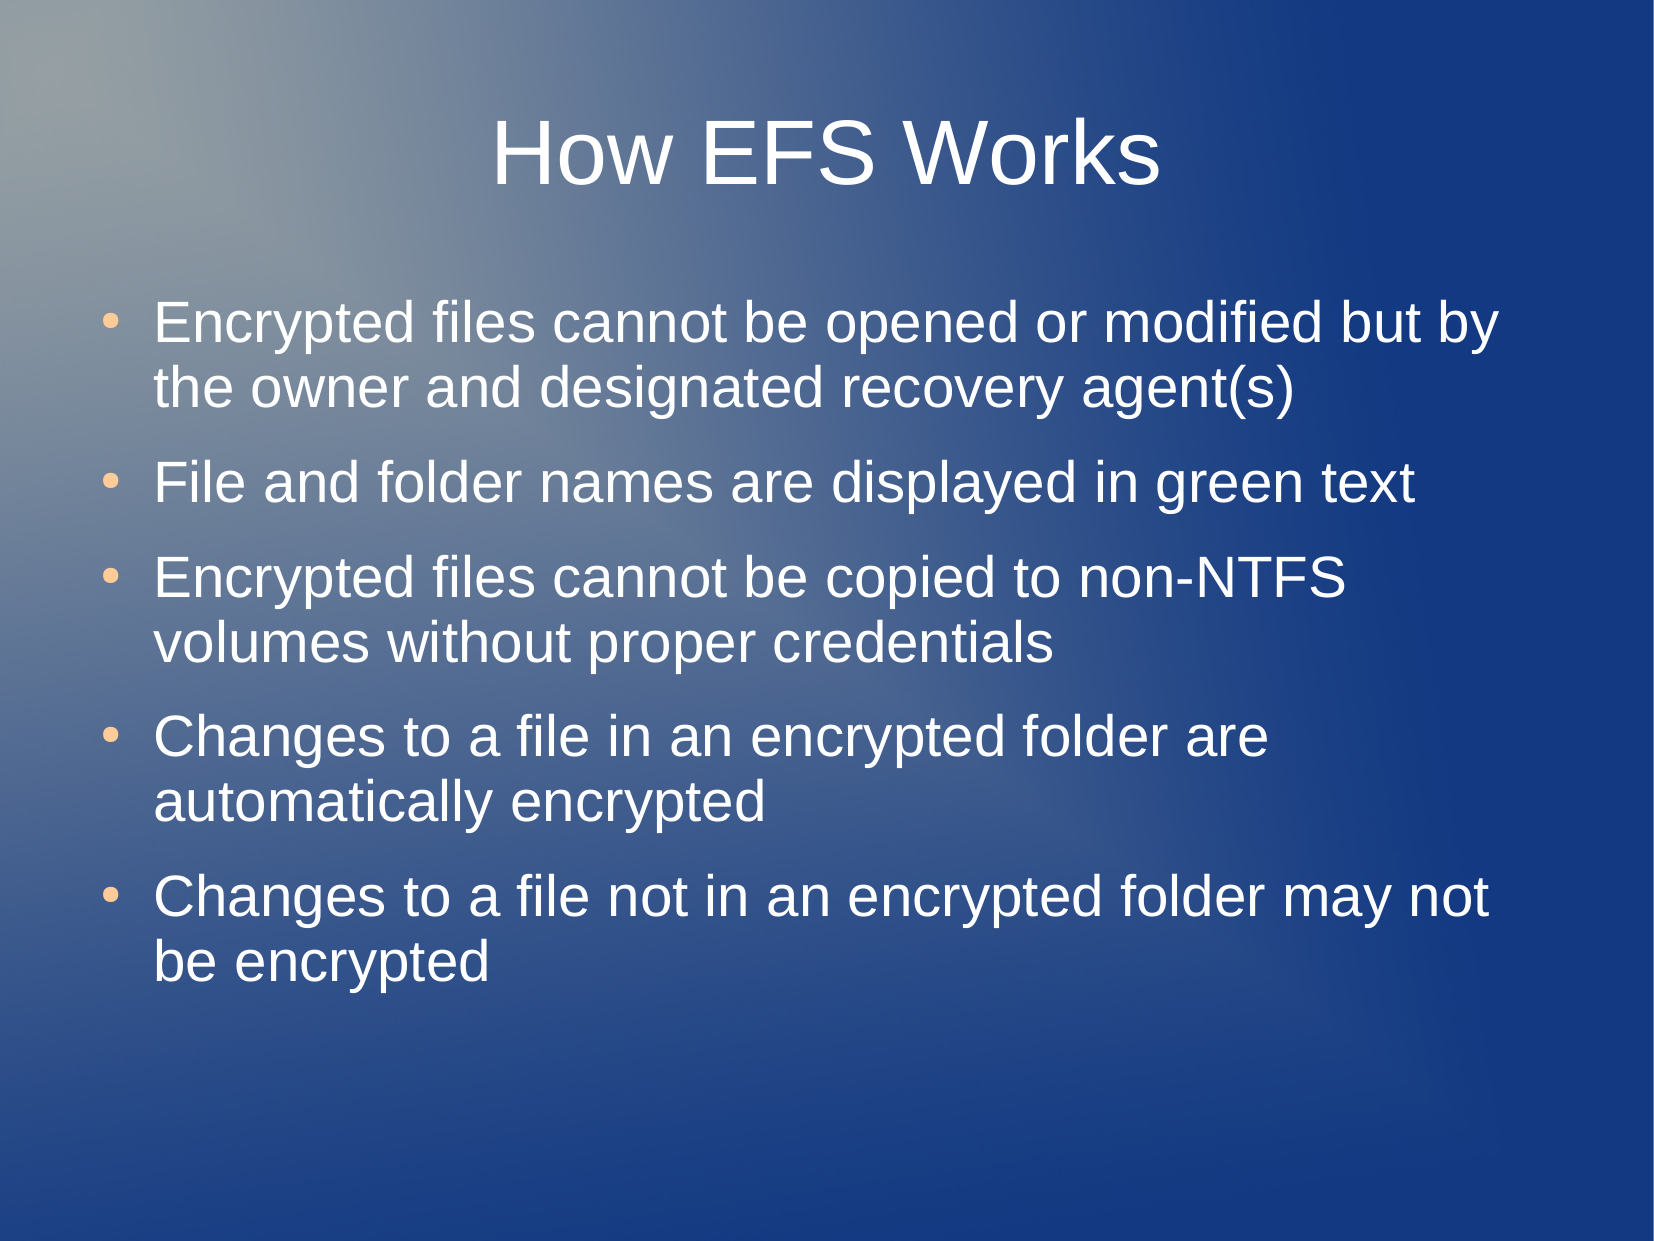

# How EFS Works
Encrypted files cannot be opened or modified but by the owner and designated recovery agent(s)
File and folder names are displayed in green text
Encrypted files cannot be copied to non-NTFS volumes without proper credentials
Changes to a file in an encrypted folder are automatically encrypted
Changes to a file not in an encrypted folder may not be encrypted